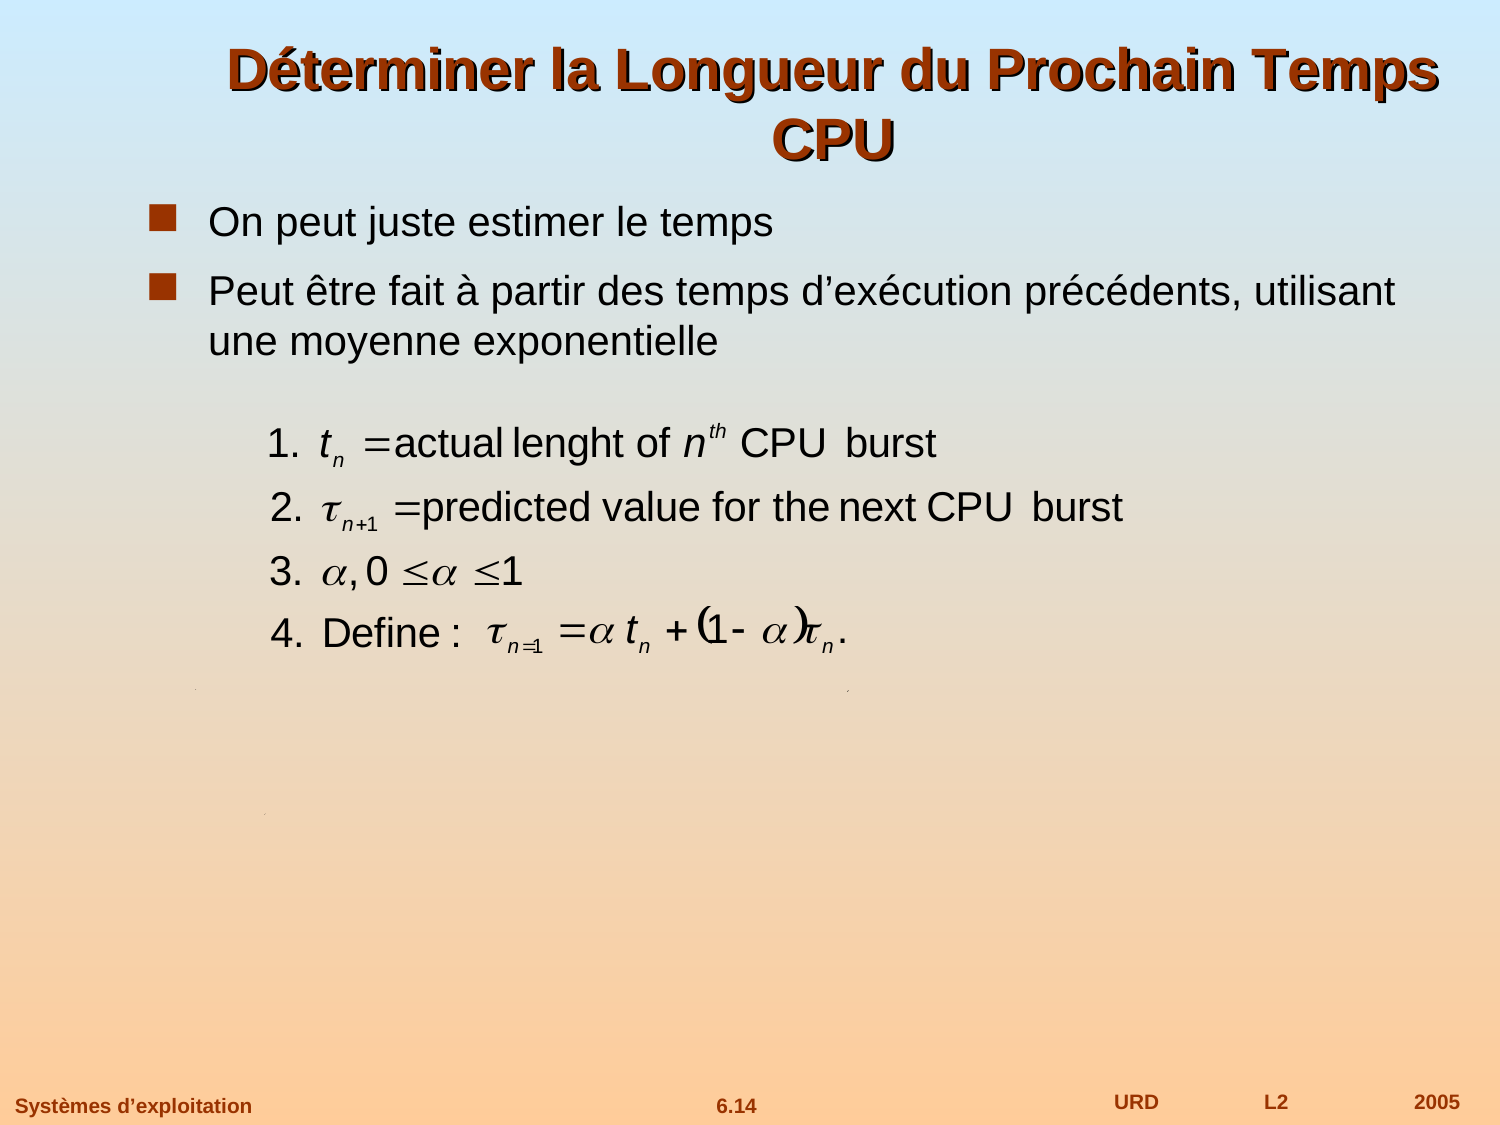

# Déterminer la Longueur du Prochain Temps CPU
On peut juste estimer le temps
Peut être fait à partir des temps d’exécution précédents, utilisant une moyenne exponentielle